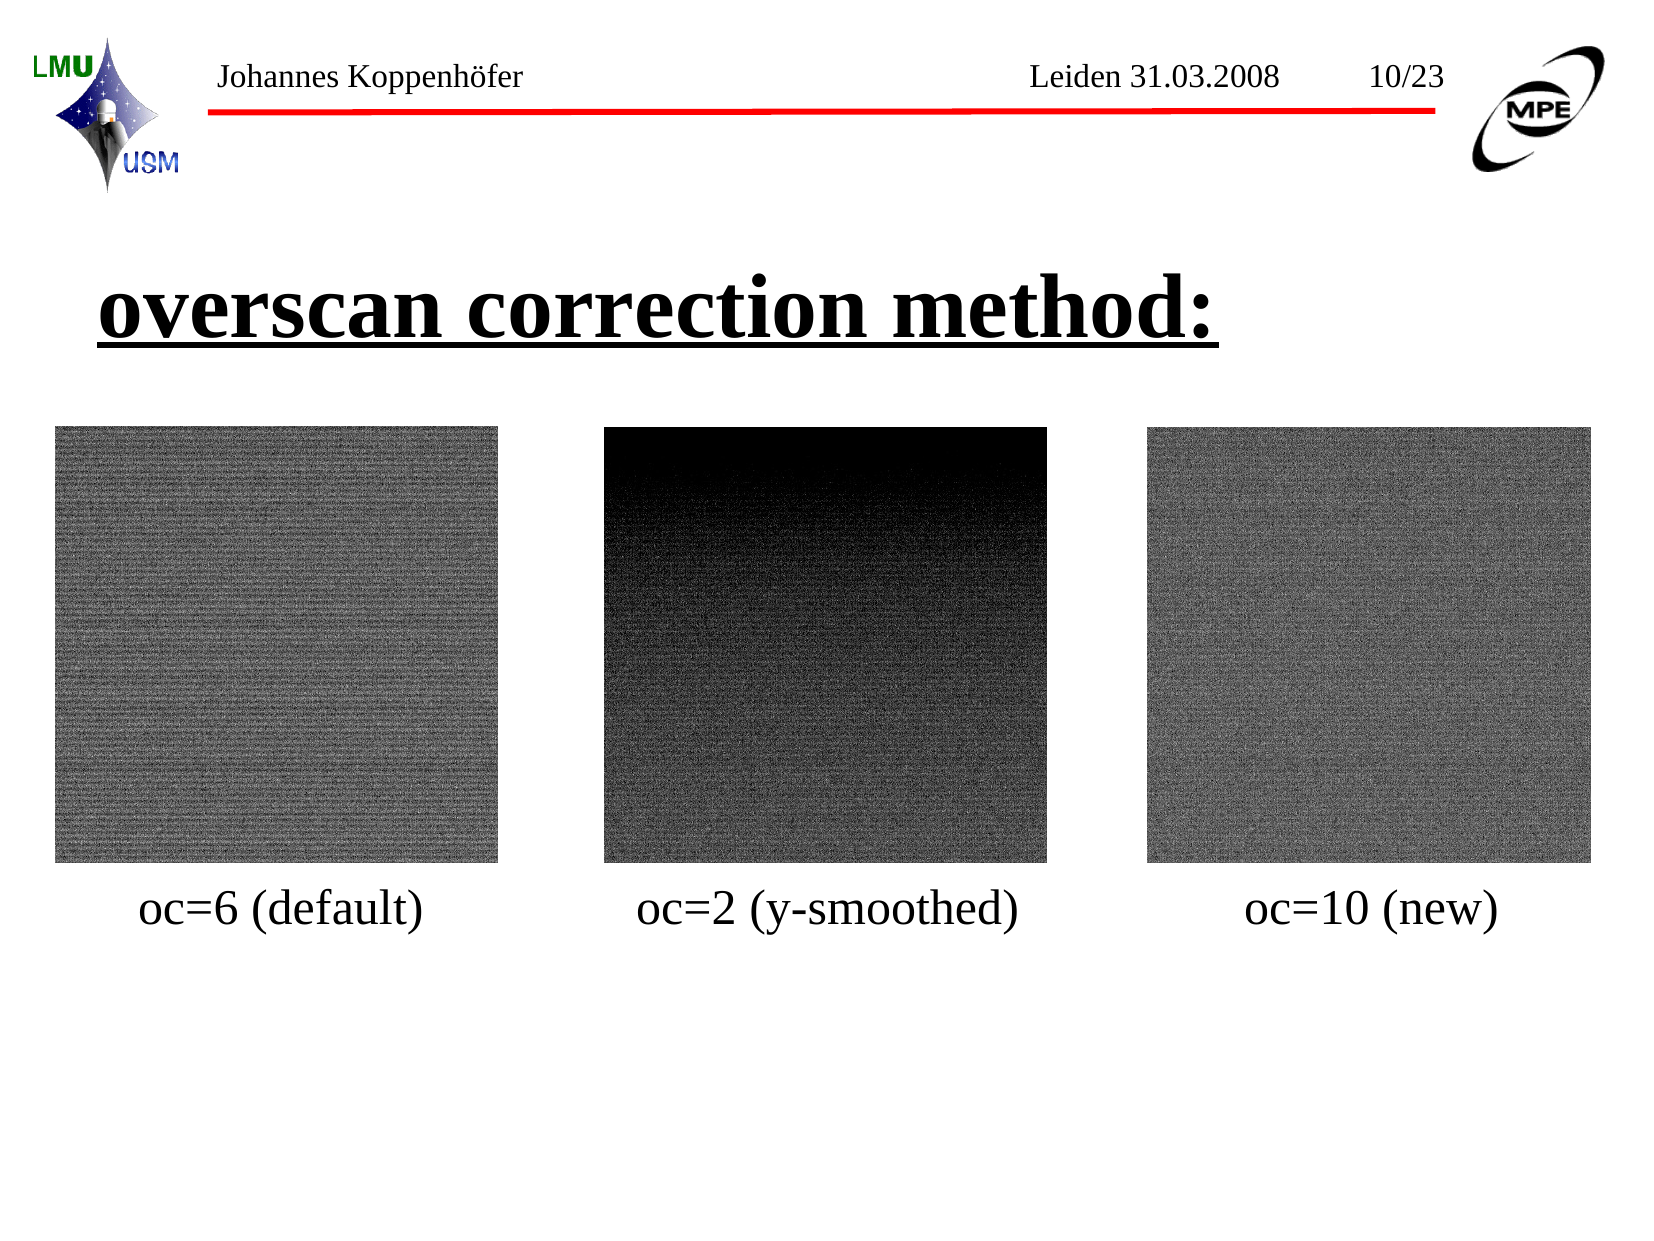

10/23
Johannes Koppenhöfer
Leiden 31.03.2008
overscan correction method:
oc=6 (default) oc=2 (y-smoothed) oc=10 (new)